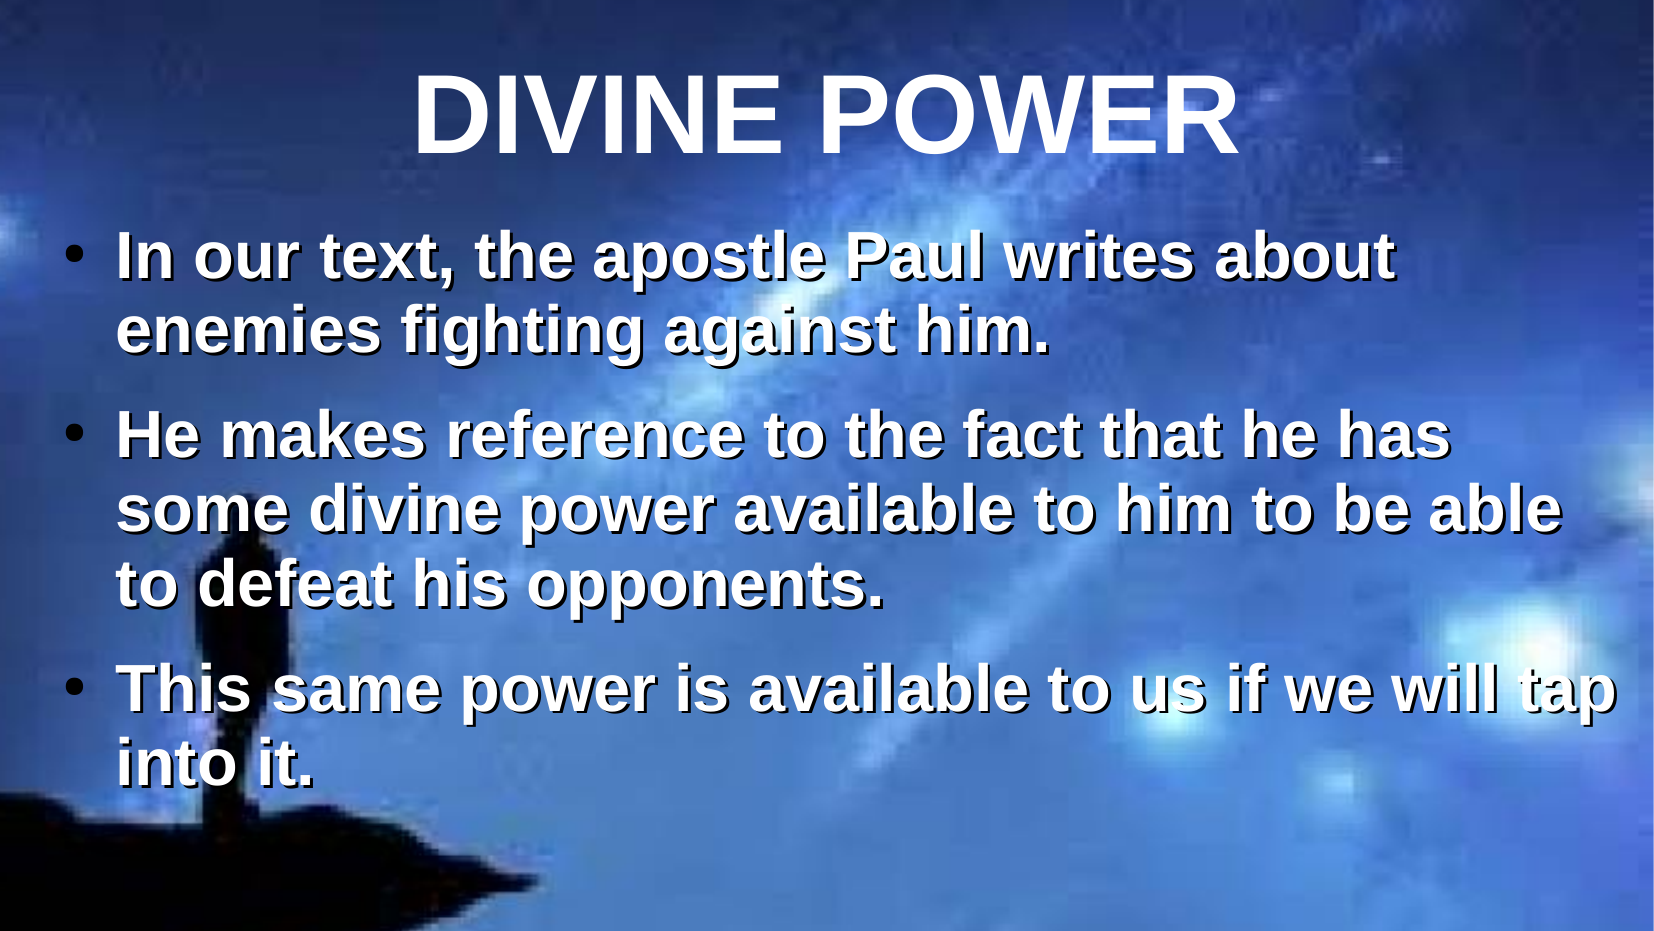

# DIVINE POWER
In our text, the apostle Paul writes about enemies fighting against him.
He makes reference to the fact that he has some divine power available to him to be able to defeat his opponents.
This same power is available to us if we will tap into it.